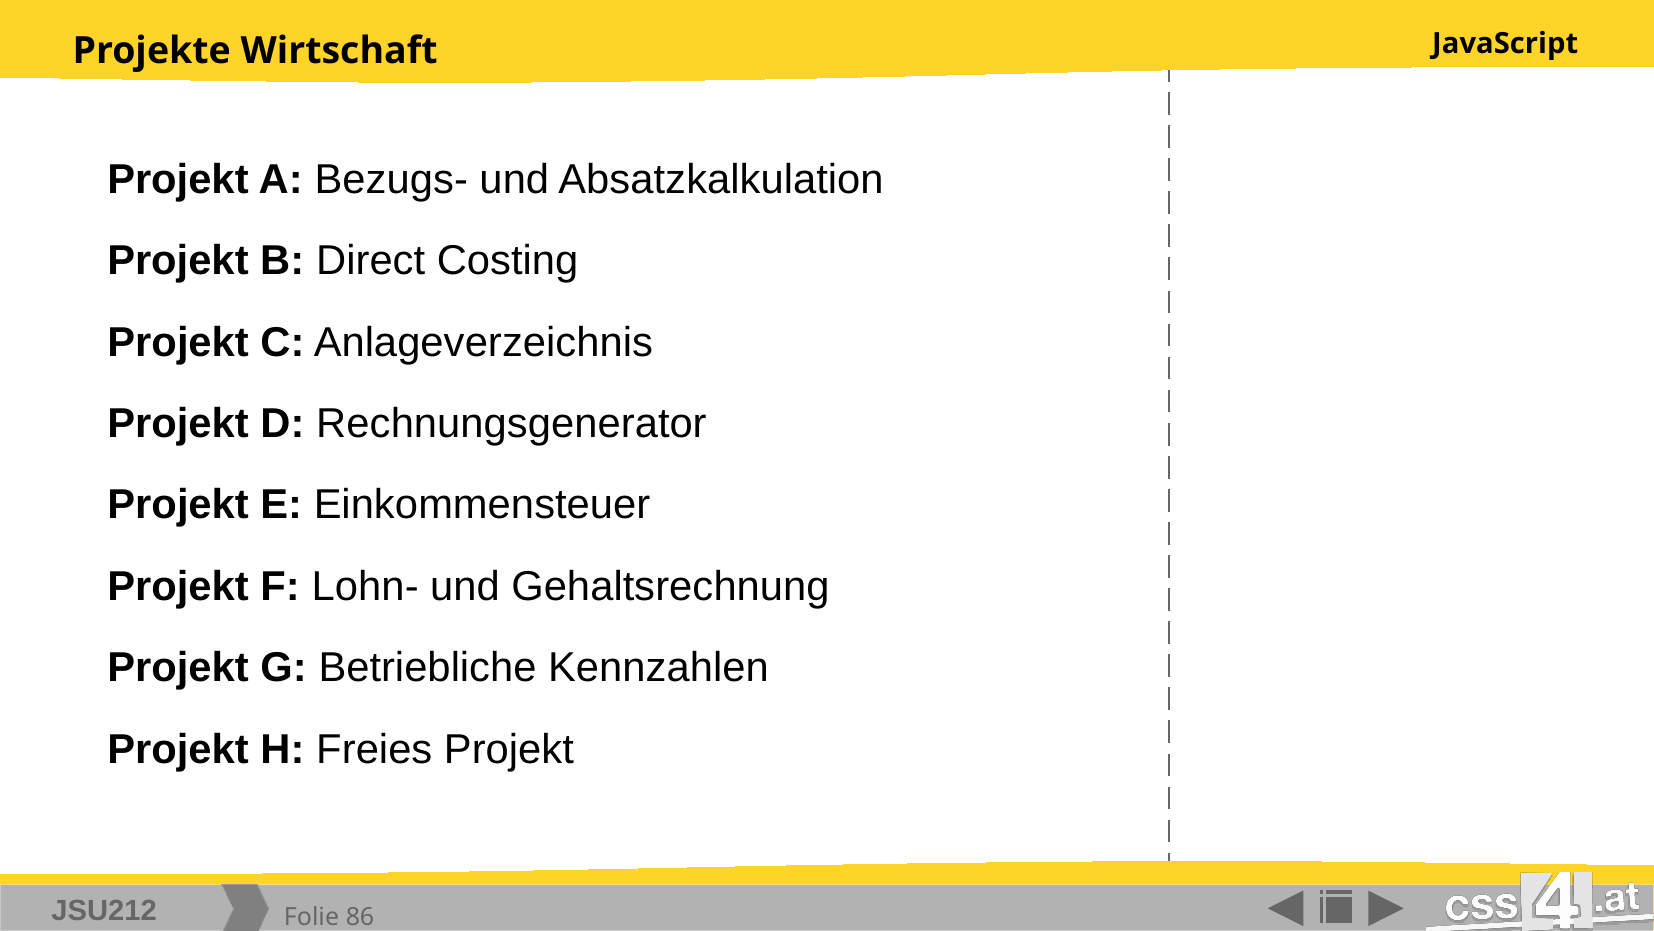

JavaScript
Projekte Wirtschaft
Projekt A: Bezugs- und Absatzkalkulation
Projekt B: Direct Costing
Projekt C: Anlageverzeichnis
Projekt D: Rechnungsgenerator
Projekt E: Einkommensteuer
Projekt F: Lohn- und Gehaltsrechnung
Projekt G: Betriebliche Kennzahlen
Projekt H: Freies Projekt
JSU212
Folie